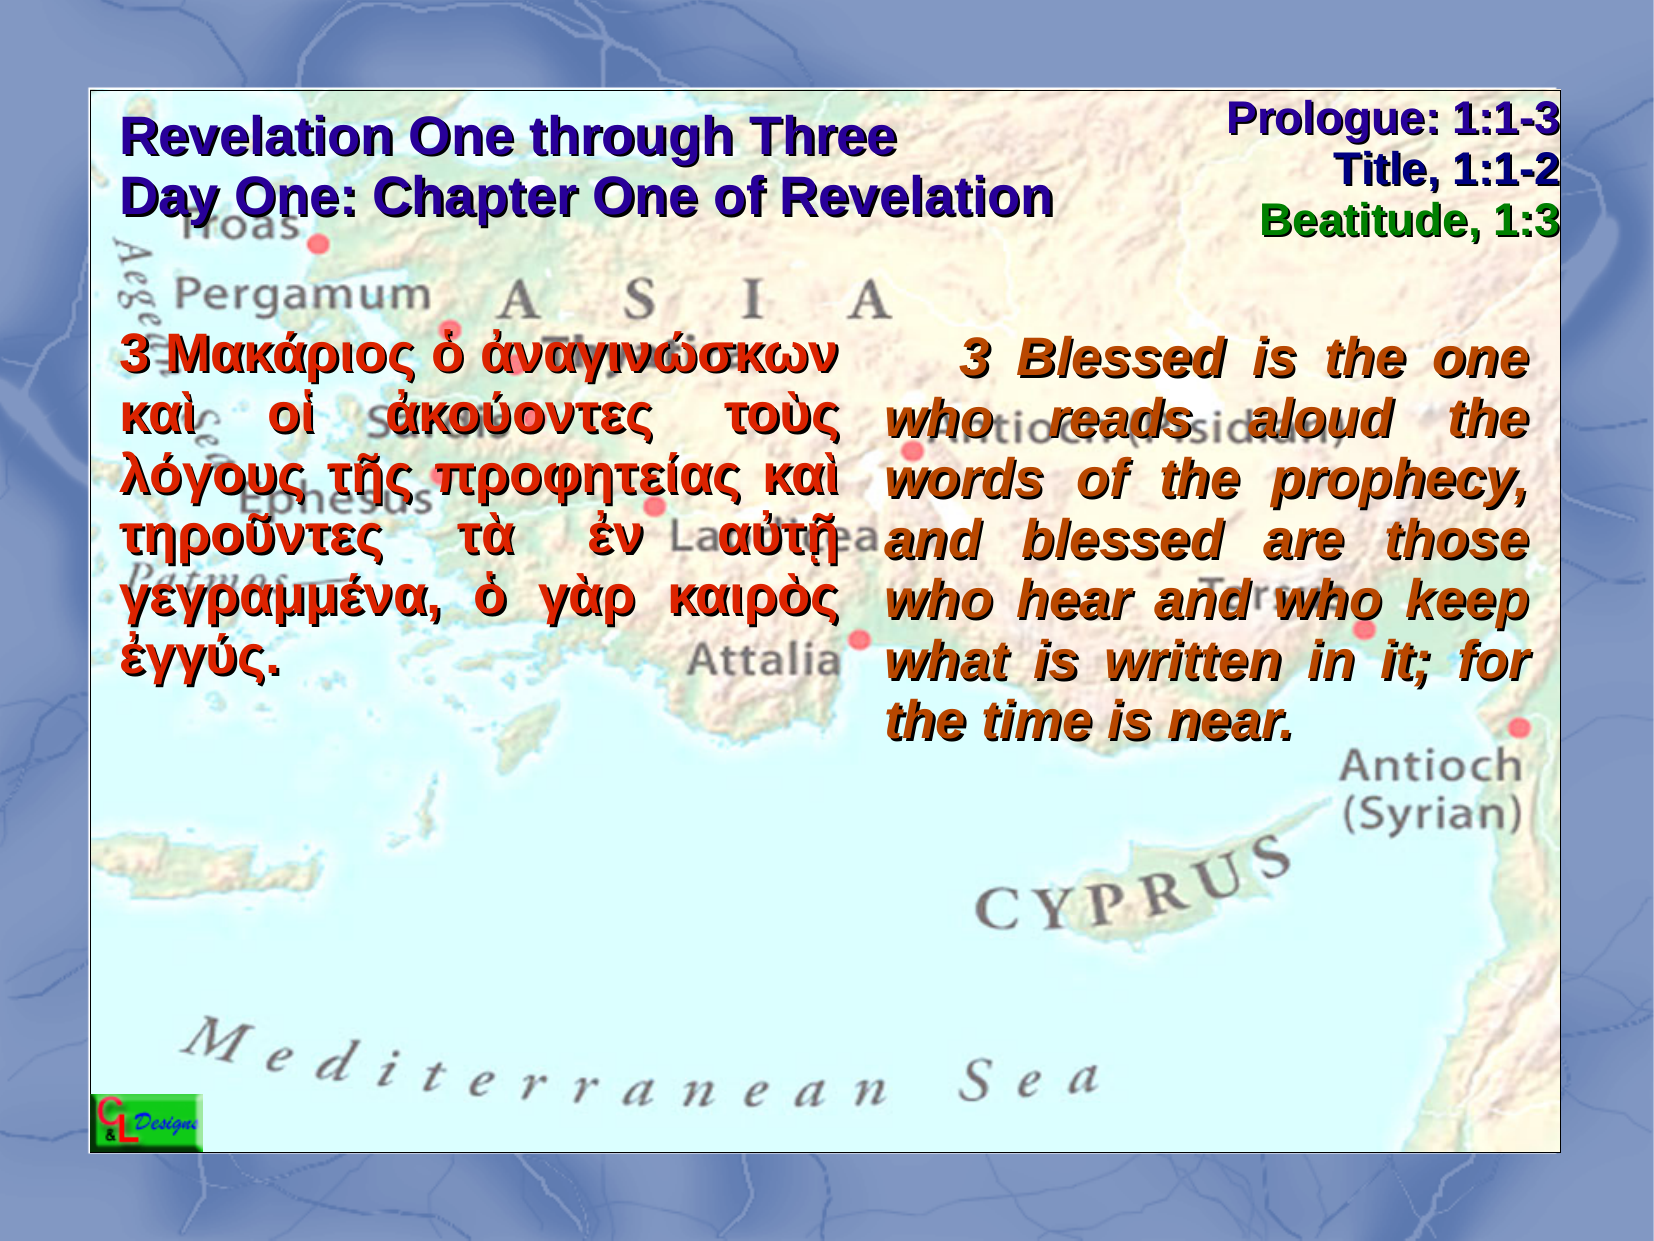

# Revelation One through Three Day One: Chapter One of Revelation
Prologue: 1:1-3
	Title, 1:1-2
	Beatitude, 1:3
3 Μακάριος ὁ ἀναγινώσκων καὶ οἱ ἀκούοντες τοὺς λόγους τῆς προφητείας καὶ τηροῦντες τὰ ἐν αὐτῇ γεγραμμένα, ὁ γὰρ καιρὸς ἐγγύς.
	3 Blessed is the one who reads aloud the words of the prophecy, and blessed are those who hear and who keep what is written in it; for the time is near.